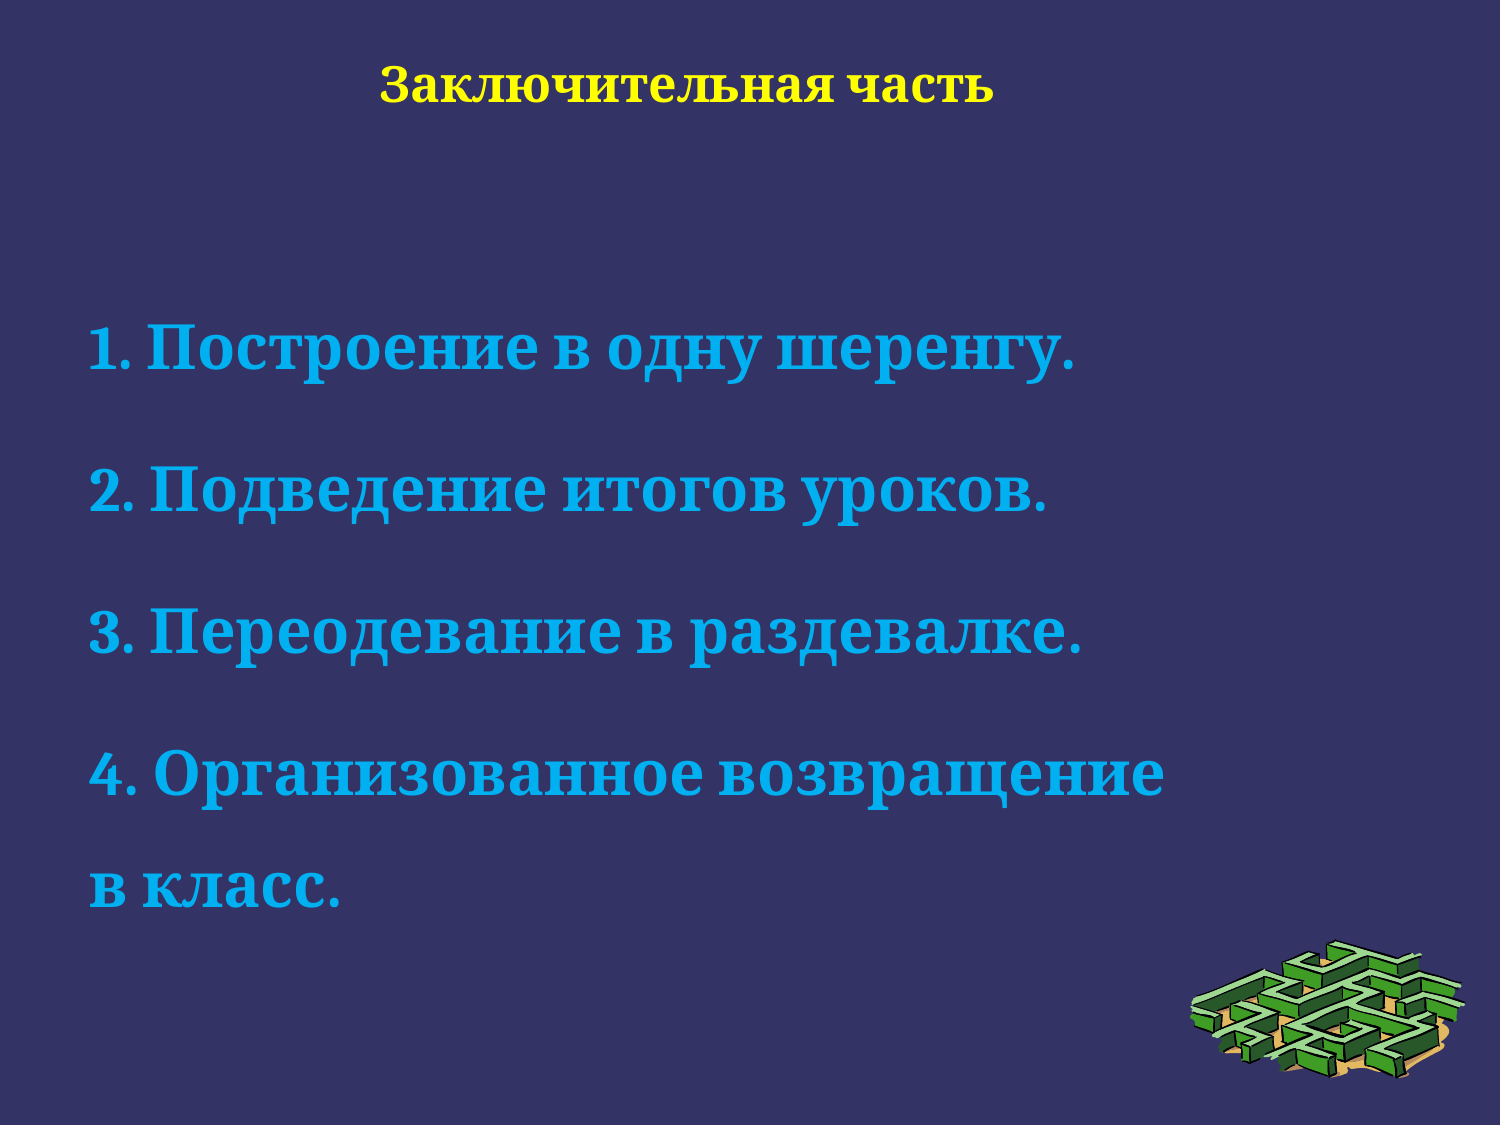

# Заключительная часть
1. Построение в одну шеренгу.
2. Подведение итогов уроков.
3. Переодевание в раздевалке.
4. Организованное возвращение в класс.